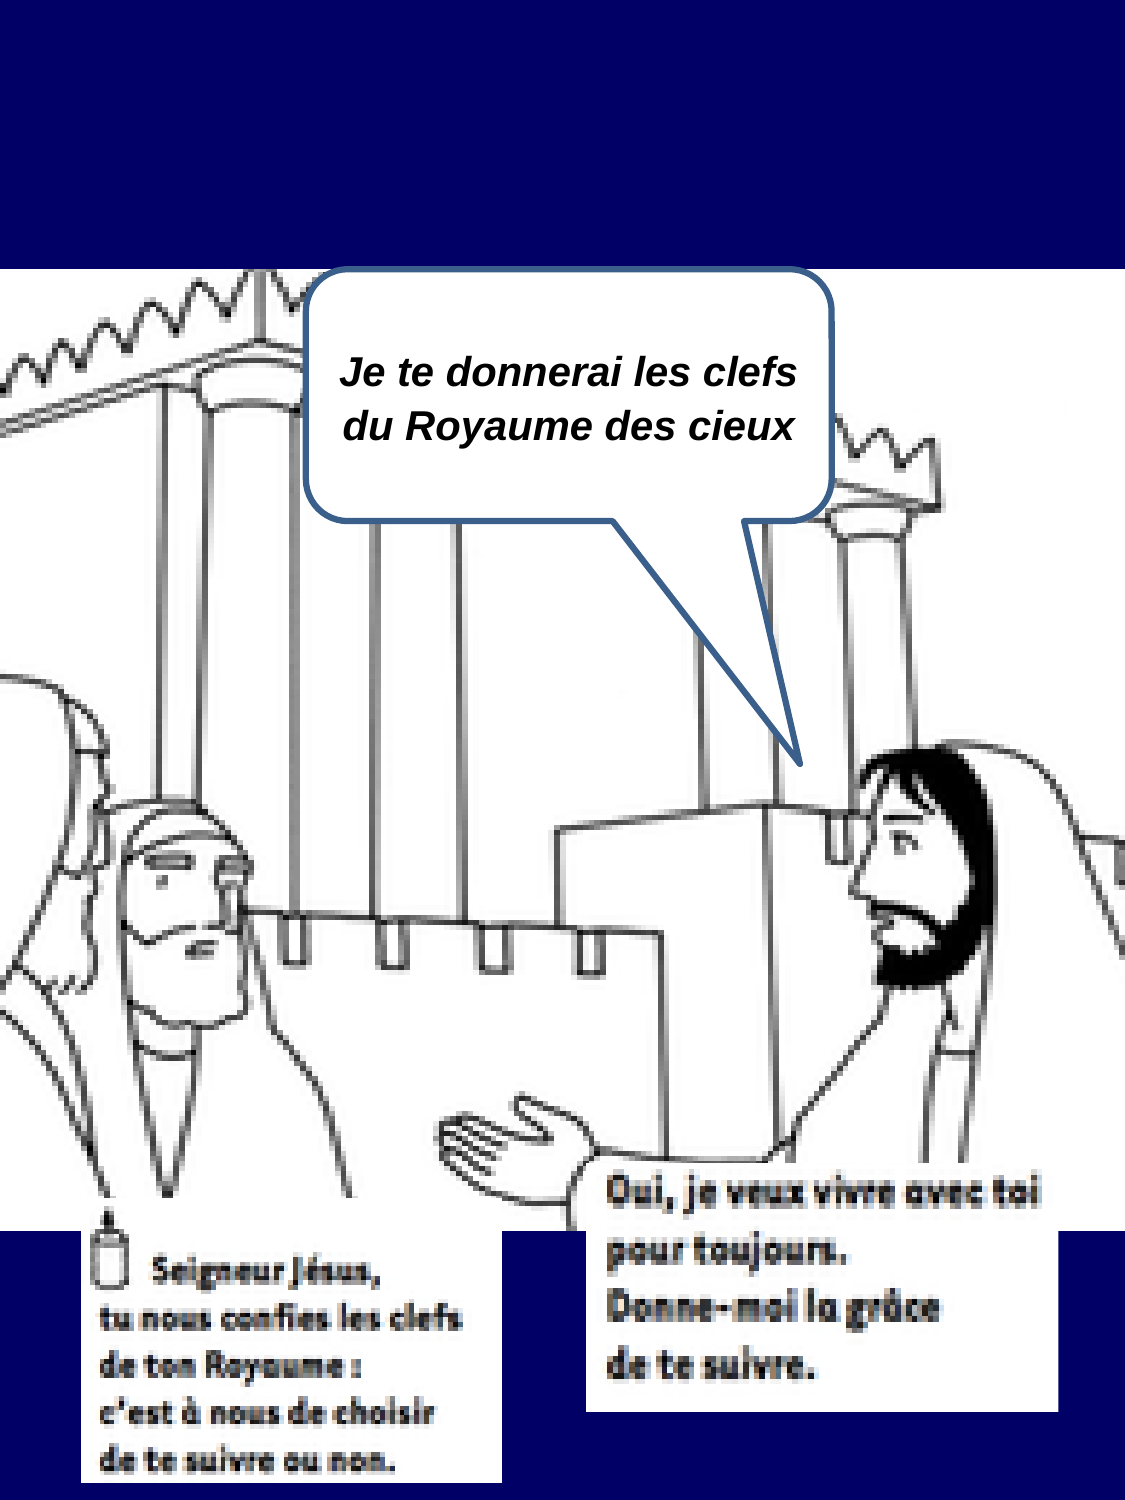

Je te donnerai les clefs du Royaume des cieux